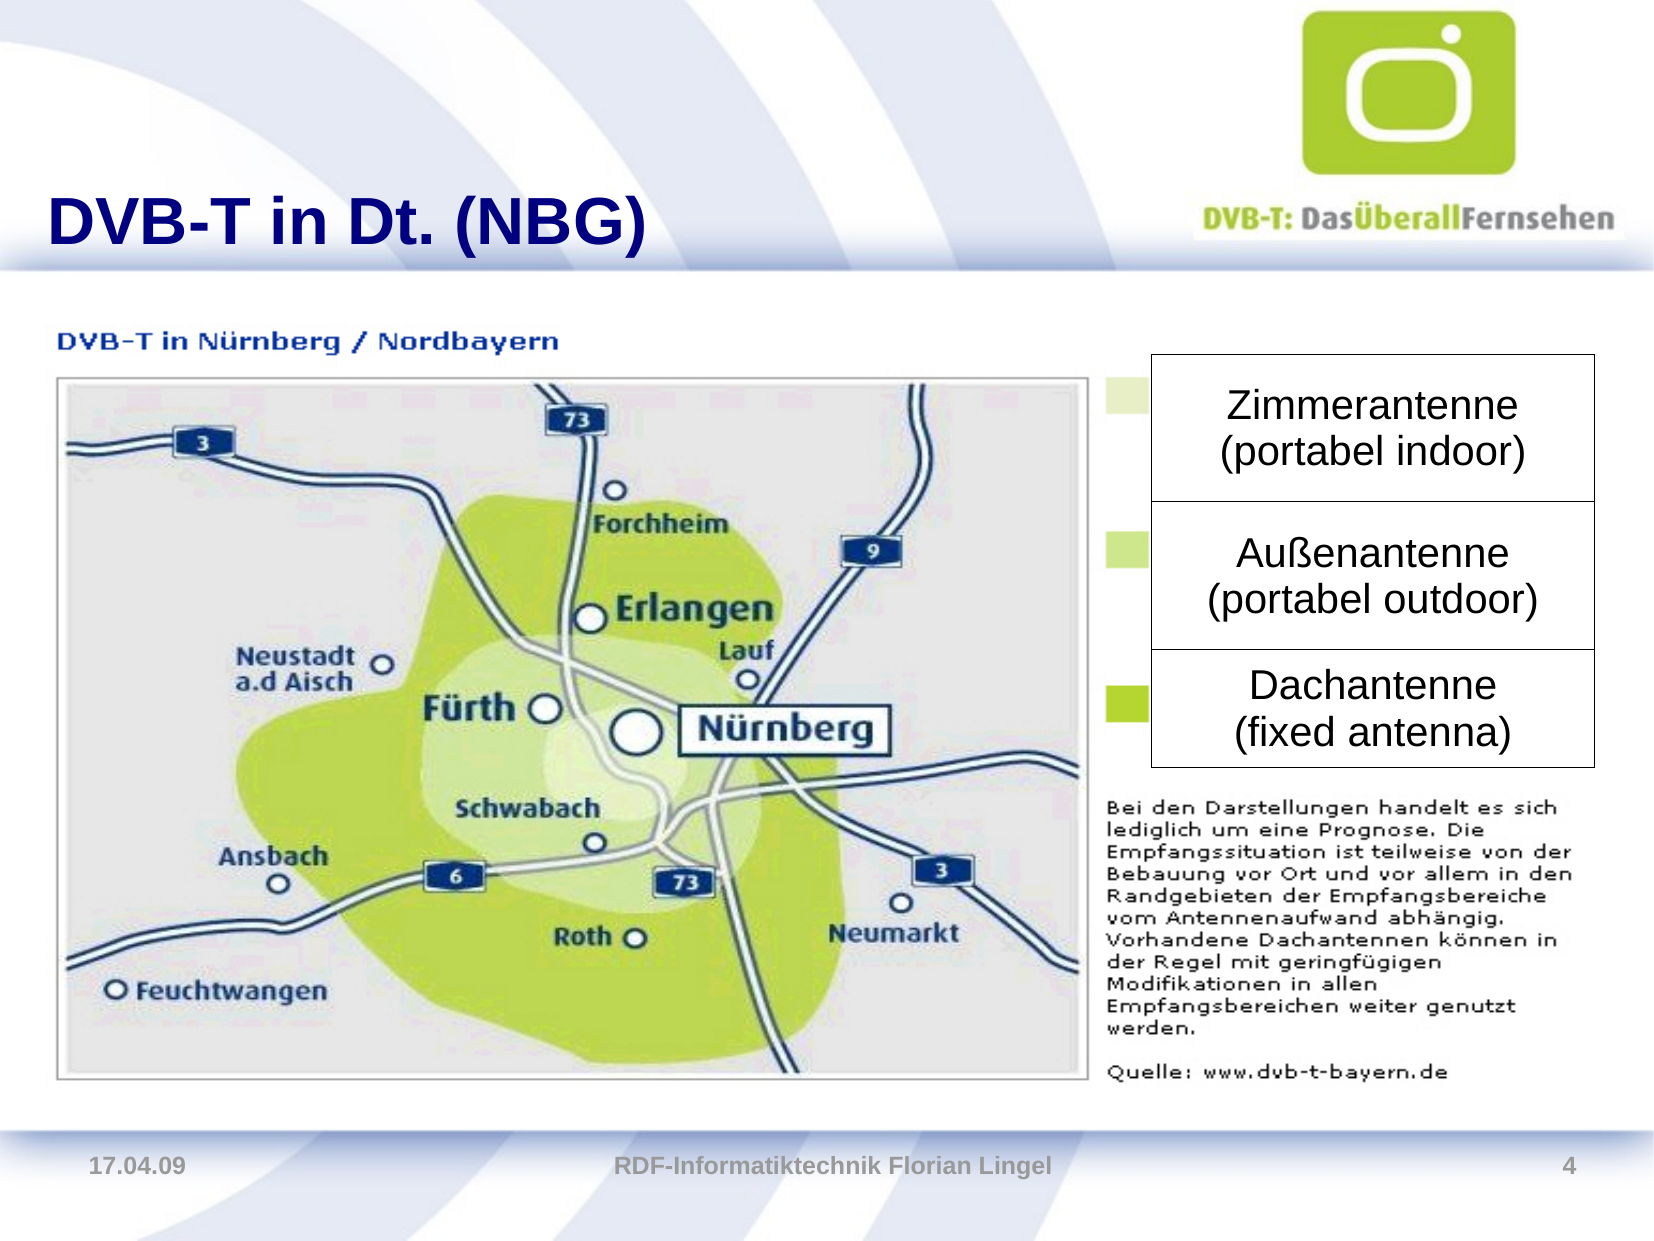

# DVB-T in Dt. (NBG)
Zimmerantenne
(portabel indoor)
Außenantenne
(portabel outdoor)
Dachantenne
(fixed antenna)
17.04.09
RDF-Informatiktechnik Florian Lingel
4